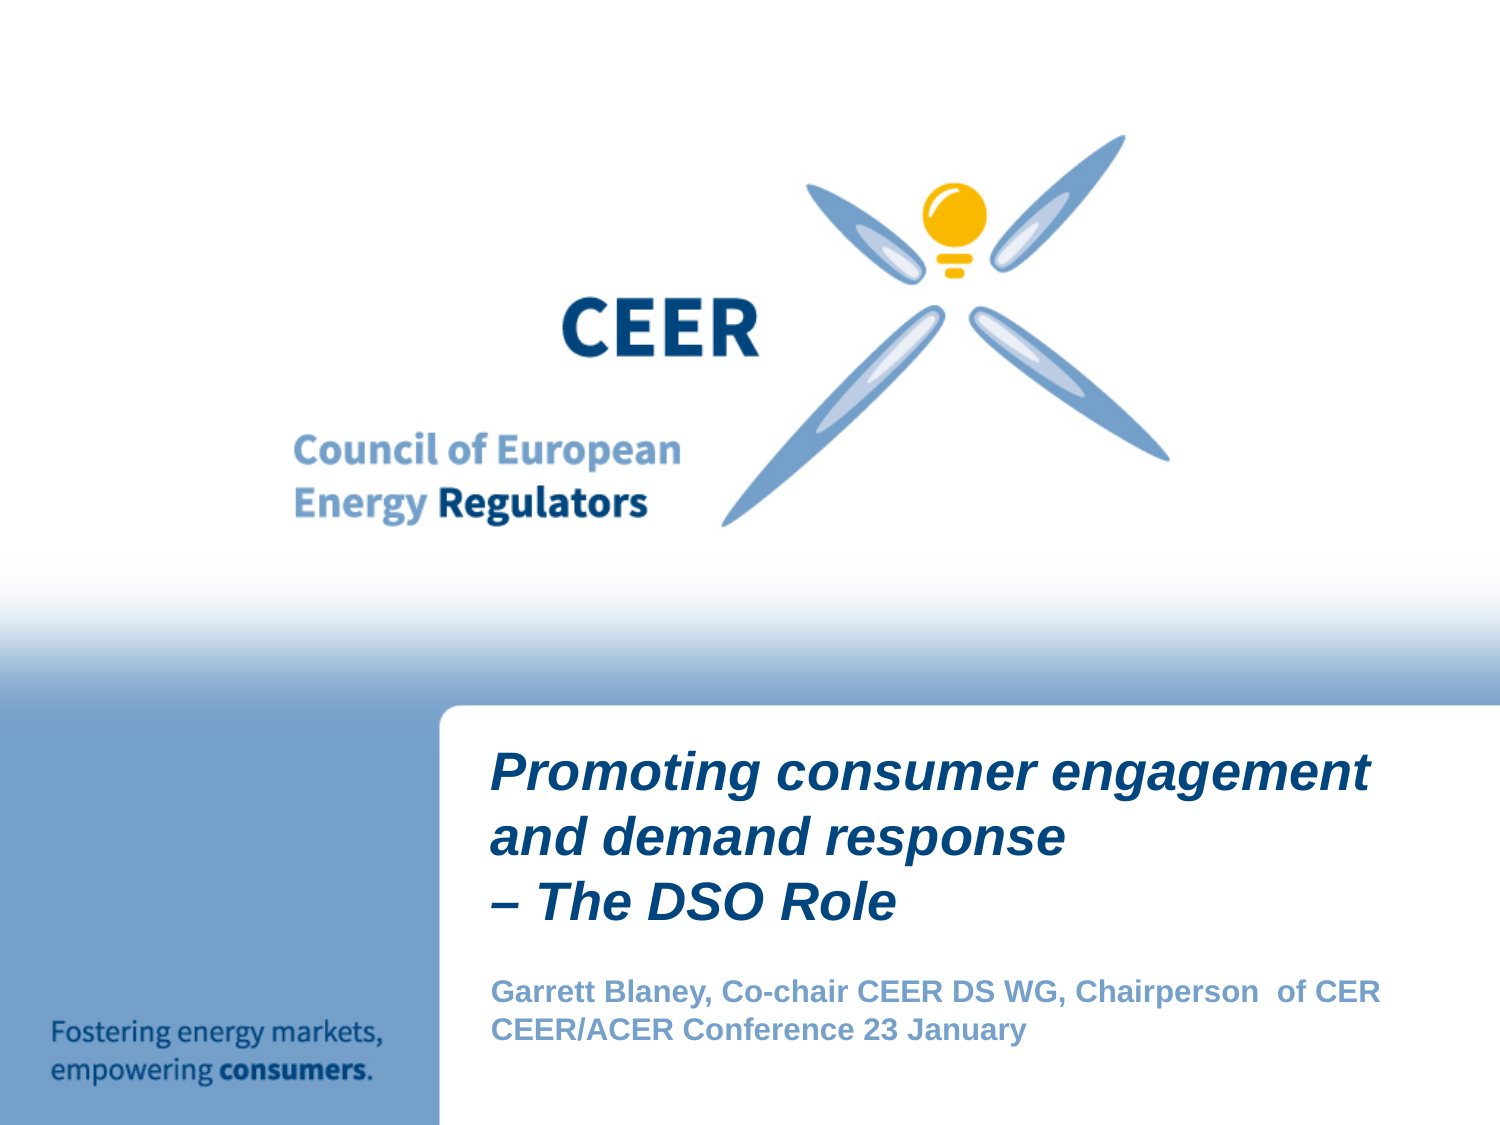

# Promoting consumer engagement and demand response – The DSO Role
Garrett Blaney, Co-chair CEER DS WG, Chairperson of CER
CEER/ACER Conference 23 January